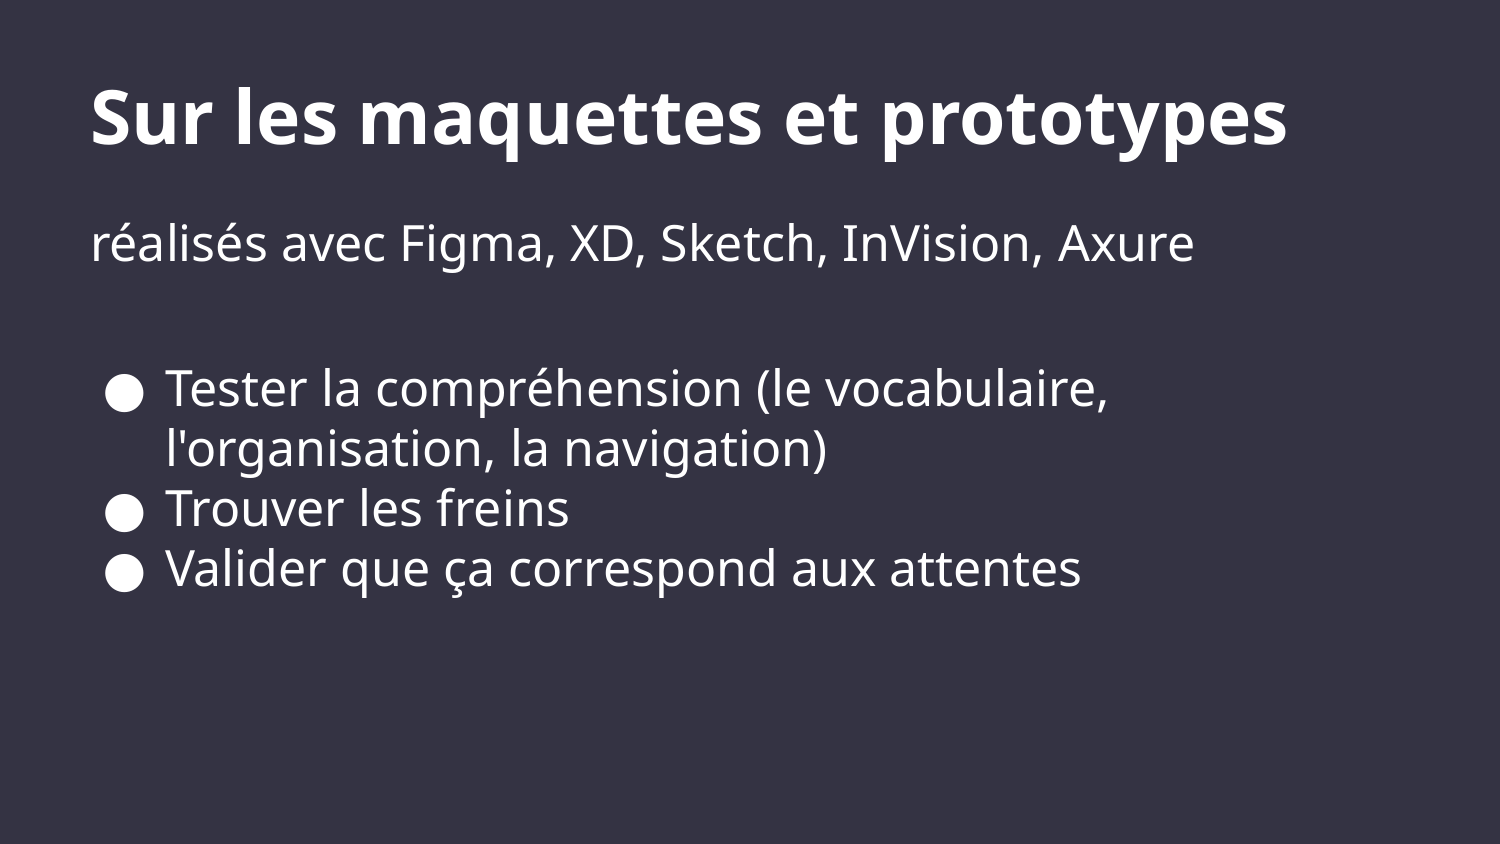

# Sur les maquettes et prototypes
réalisés avec Figma, XD, Sketch, InVision, Axure
Tester la compréhension (le vocabulaire, l'organisation, la navigation)
Trouver les freins
Valider que ça correspond aux attentes